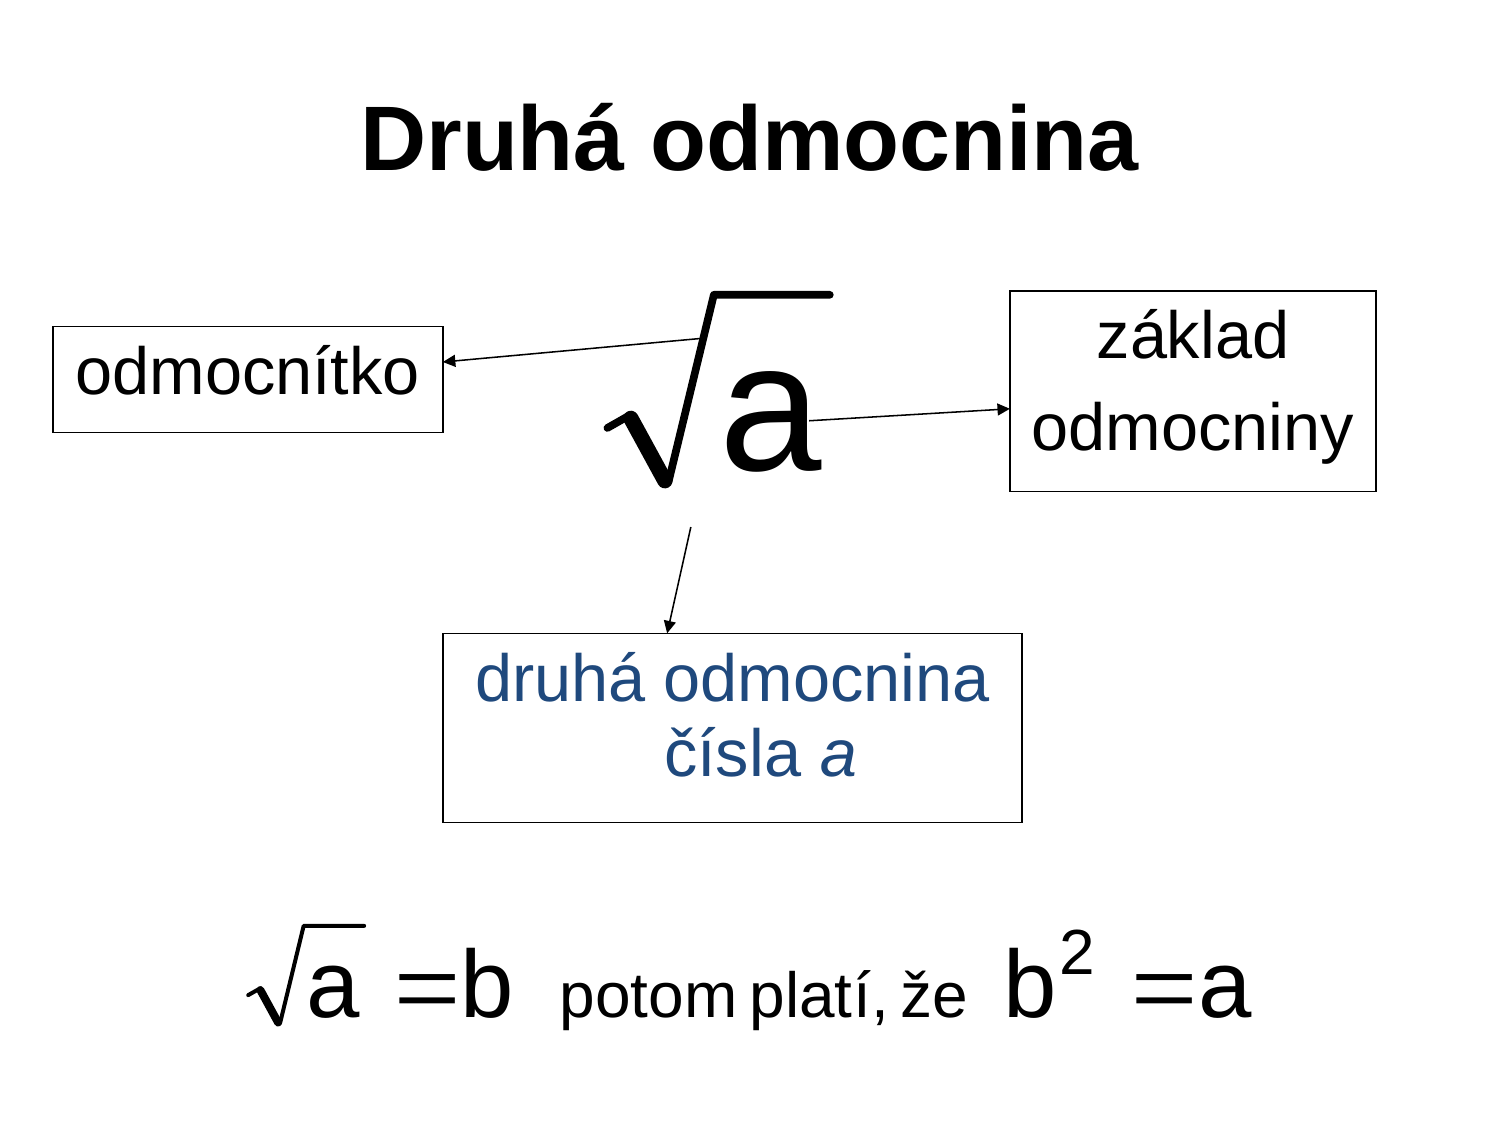

# Druhá odmocnina
základ
odmocniny
odmocnítko
druhá odmocnina čísla a